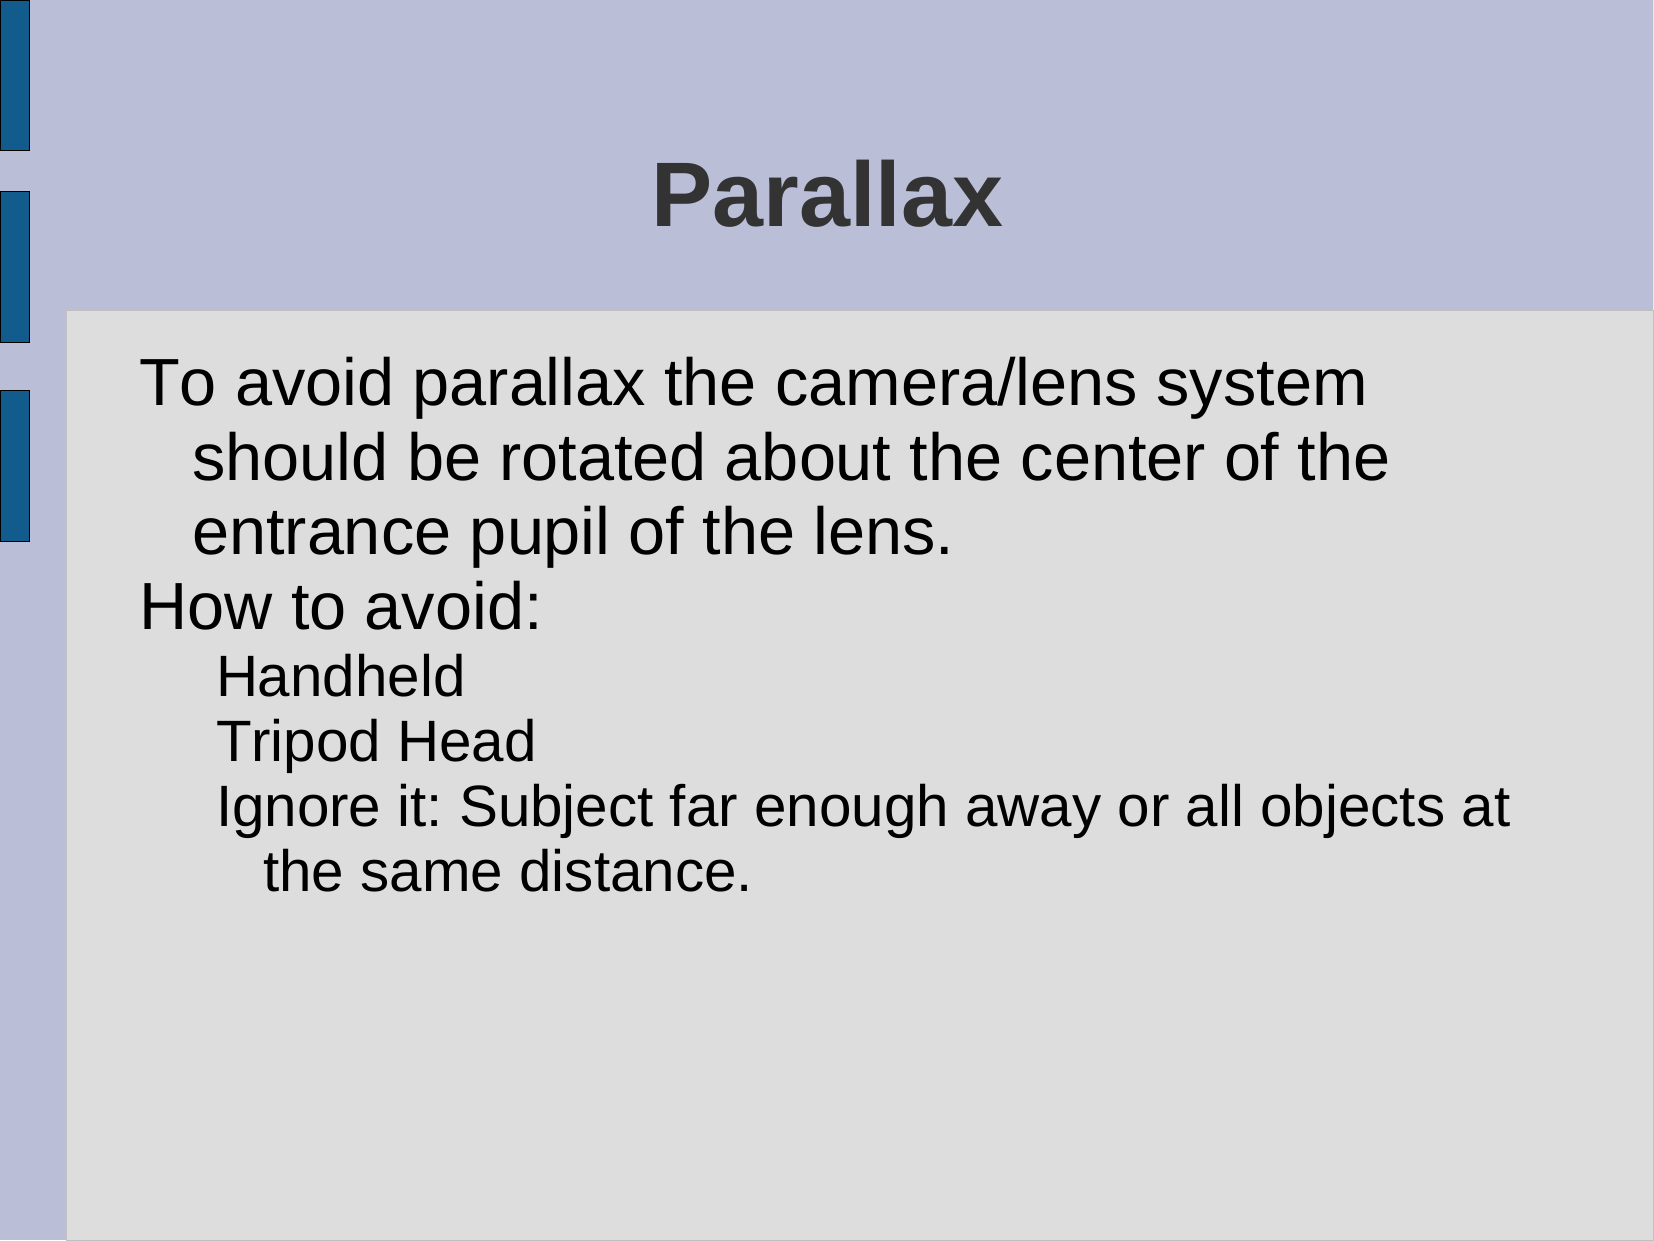

# Parallax
To avoid parallax the camera/lens system should be rotated about the center of the entrance pupil of the lens.
How to avoid:
Handheld
Tripod Head
Ignore it: Subject far enough away or all objects at the same distance.